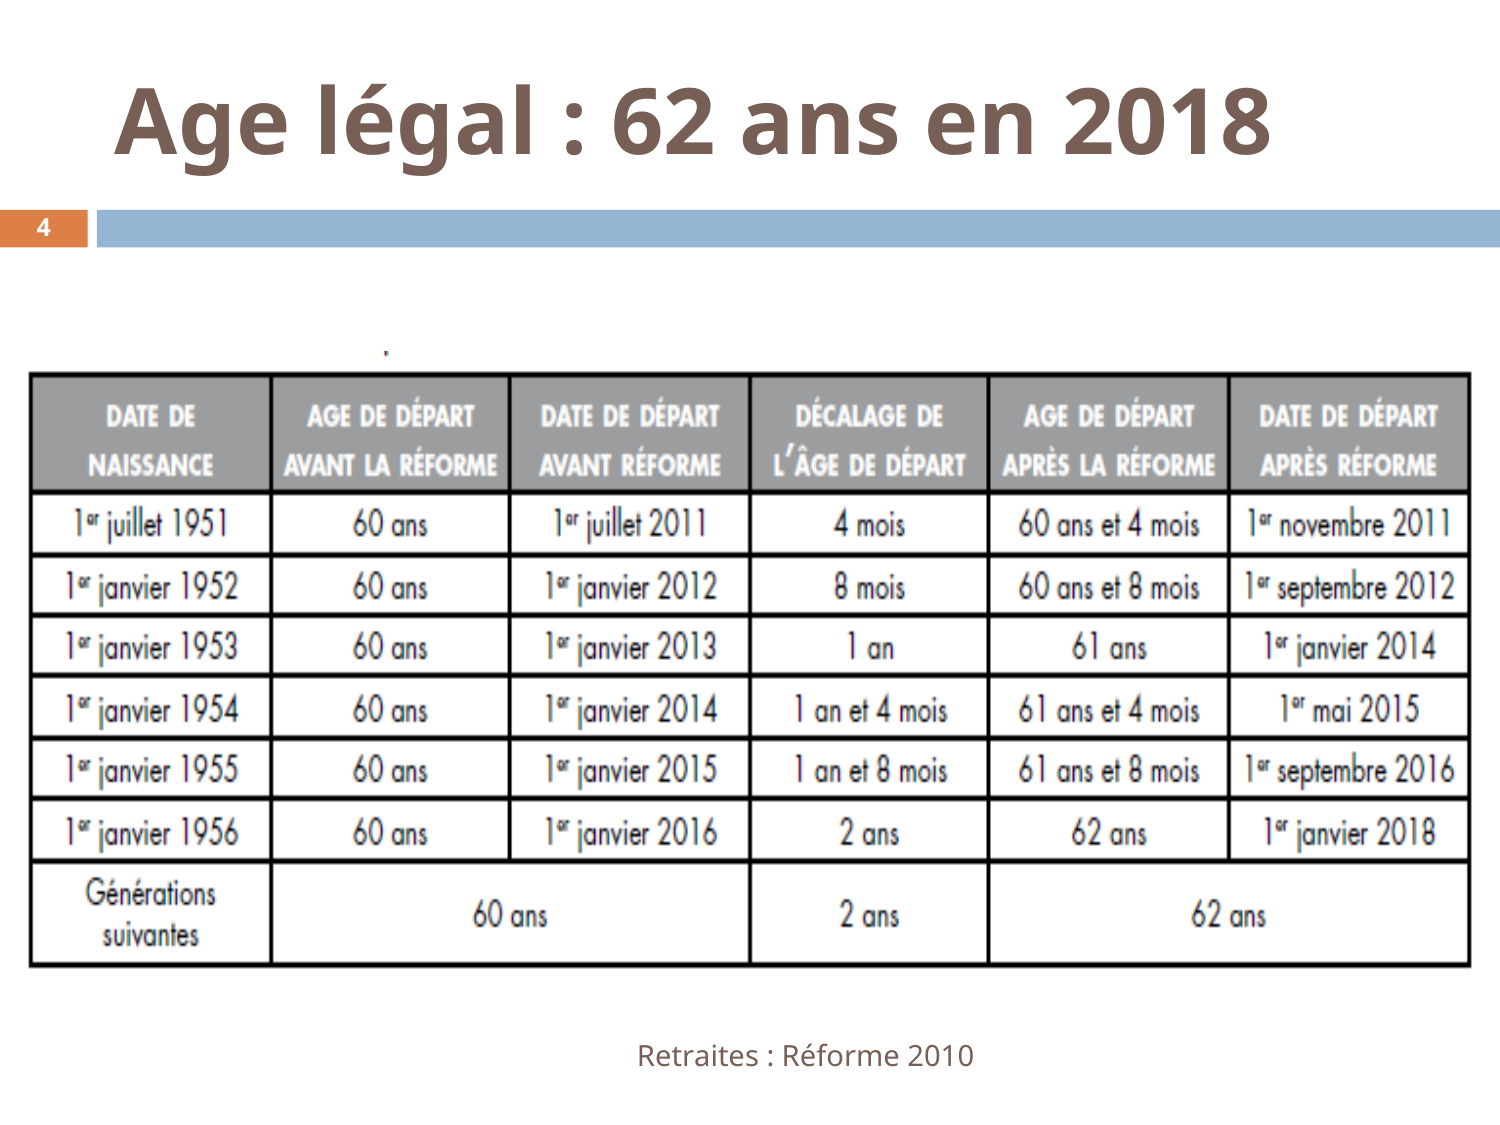

# Age légal : 62 ans en 2018
Retraites : Réforme 2010